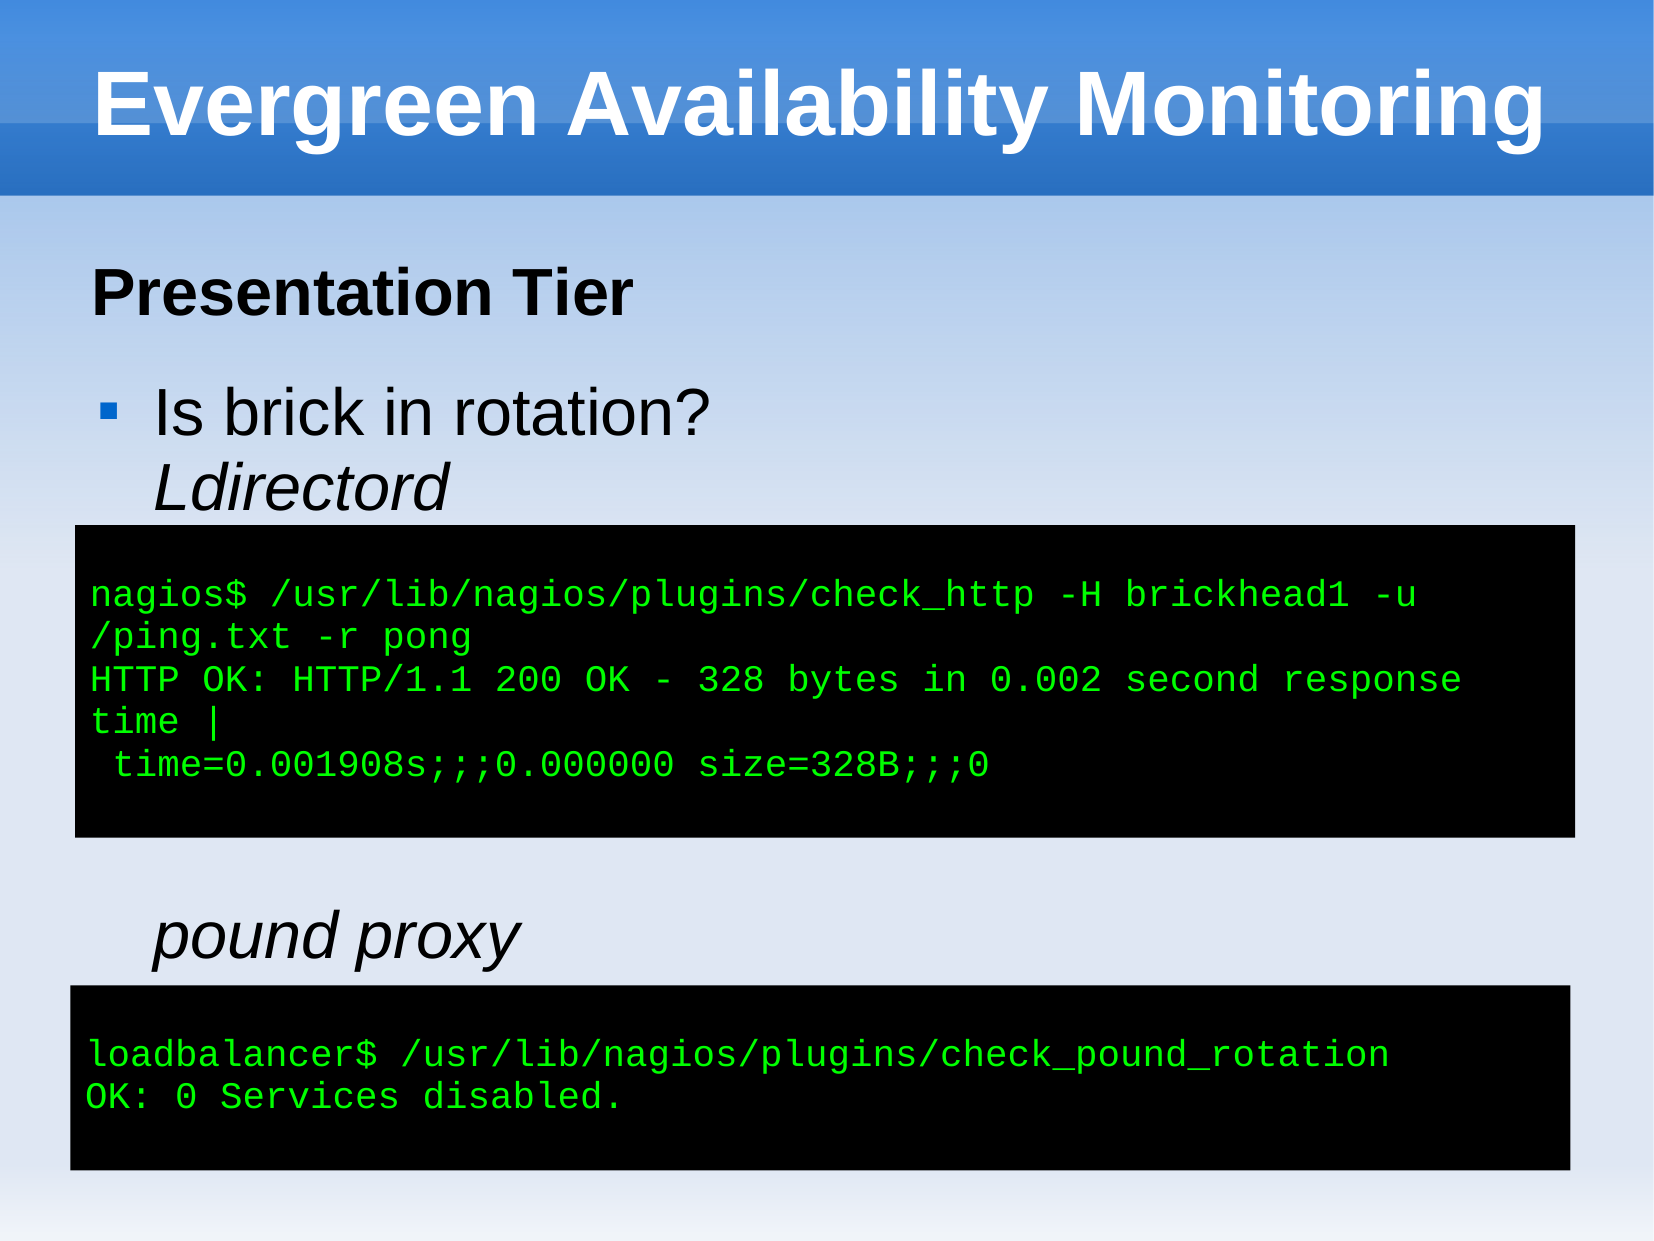

# Evergreen Availability Monitoring
Presentation Tier
Is brick in rotation?
Ldirectord
pound proxy
nagios$ /usr/lib/nagios/plugins/check_http -H brickhead1 -u /ping.txt -r pong
HTTP OK: HTTP/1.1 200 OK - 328 bytes in 0.002 second response time |
 time=0.001908s;;;0.000000 size=328B;;;0
loadbalancer$ /usr/lib/nagios/plugins/check_pound_rotation
OK: 0 Services disabled.